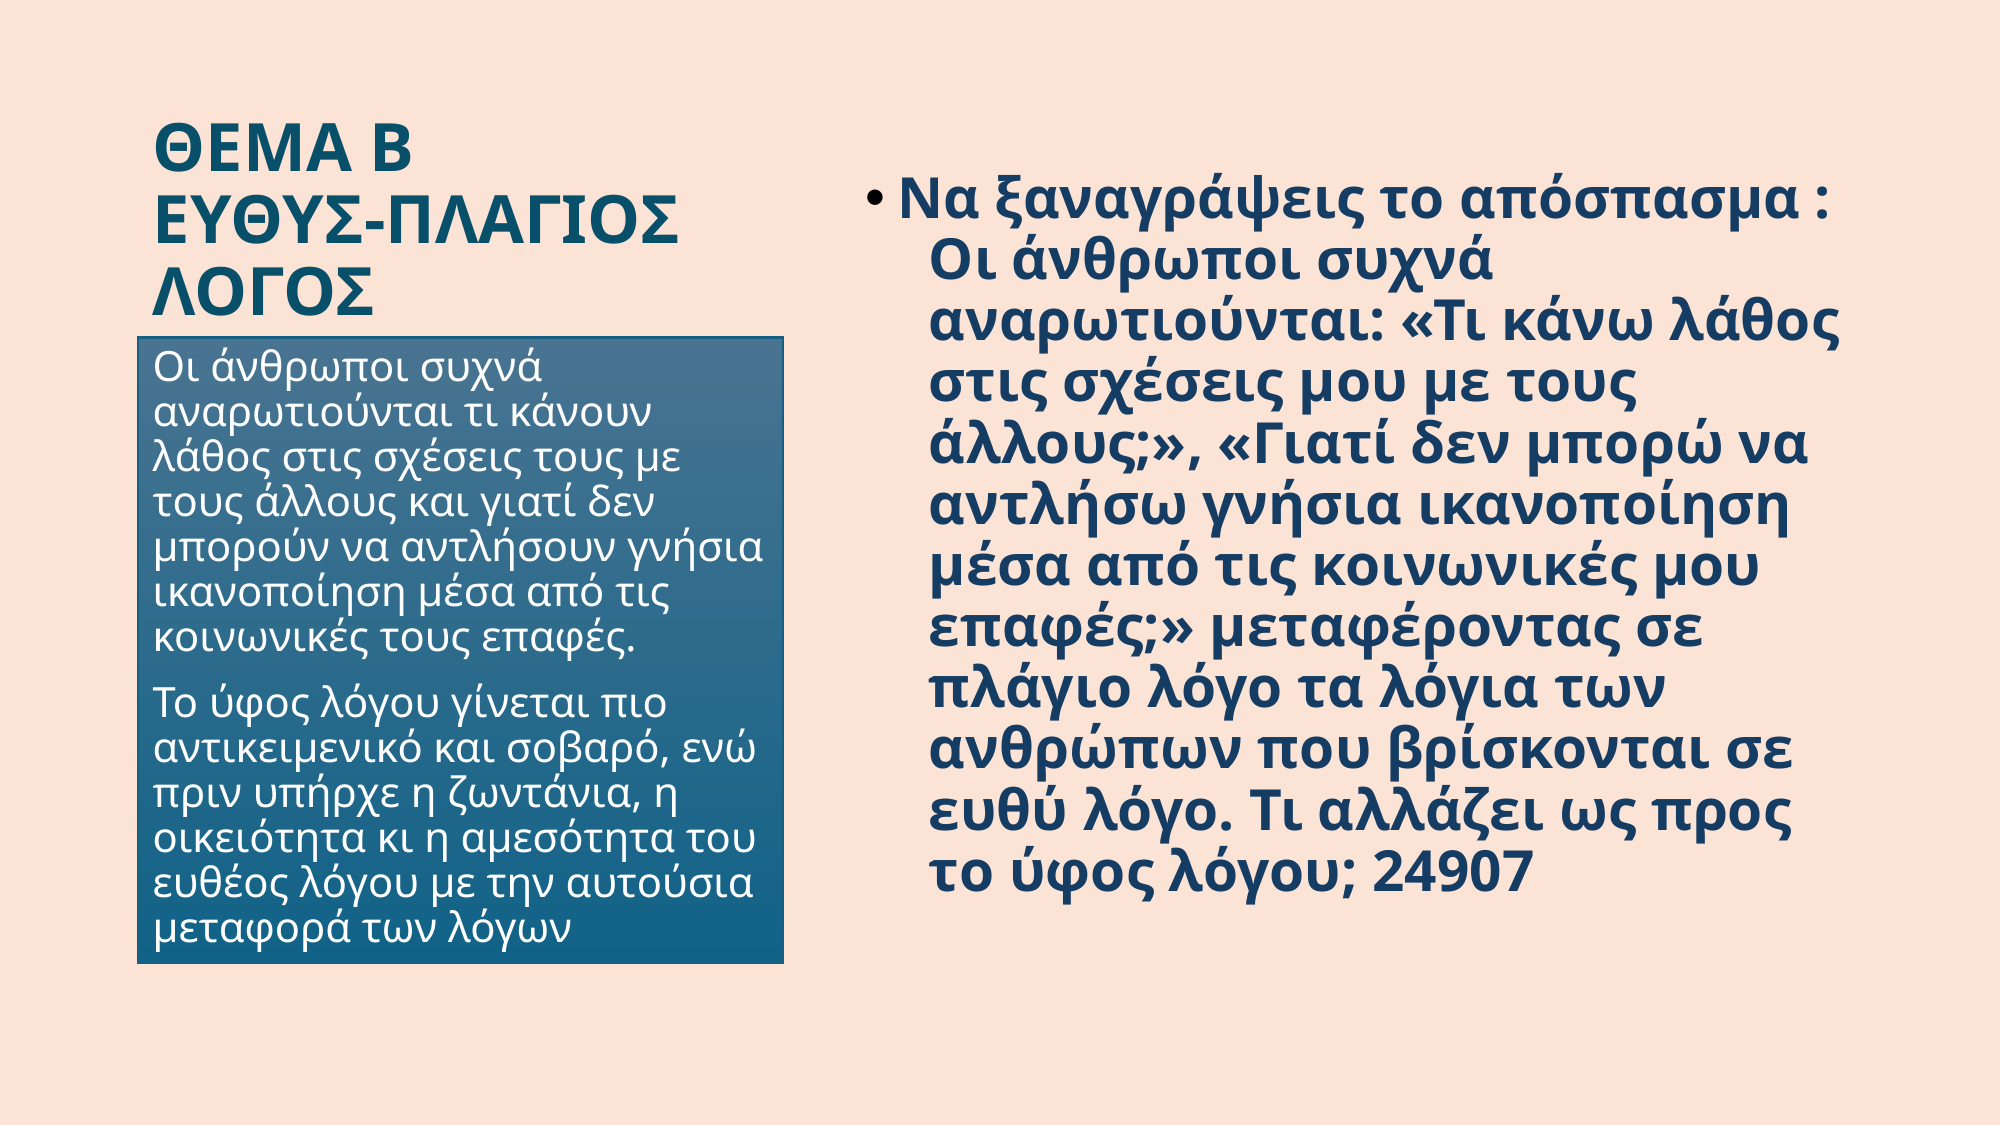

# ΘΕΜΑ Β ΕΥΘΥΣ-ΠΛΑΓΙΟΣ ΛΟΓΟΣ
Να ξαναγράψεις το απόσπασμα : Οι άνθρωποι συχνά αναρωτιούνται: «Τι κάνω λάθος στις σχέσεις μου με τους άλλους;», «Γιατί δεν μπορώ να αντλήσω γνήσια ικανοποίηση μέσα από τις κοινωνικές μου επαφές;» μεταφέροντας σε πλάγιο λόγο τα λόγια των ανθρώπων που βρίσκονται σε ευθύ λόγο. Τι αλλάζει ως προς το ύφος λόγου; 24907
Οι άνθρωποι συχνά αναρωτιούνται τι κάνουν λάθος στις σχέσεις τους με τους άλλους και γιατί δεν μπορούν να αντλήσουν γνήσια ικανοποίηση μέσα από τις κοινωνικές τους επαφές.
Το ύφος λόγου γίνεται πιο αντικειμενικό και σοβαρό, ενώ πριν υπήρχε η ζωντάνια, η οικειότητα κι η αμεσότητα του ευθέος λόγου με την αυτούσια μεταφορά των λόγων